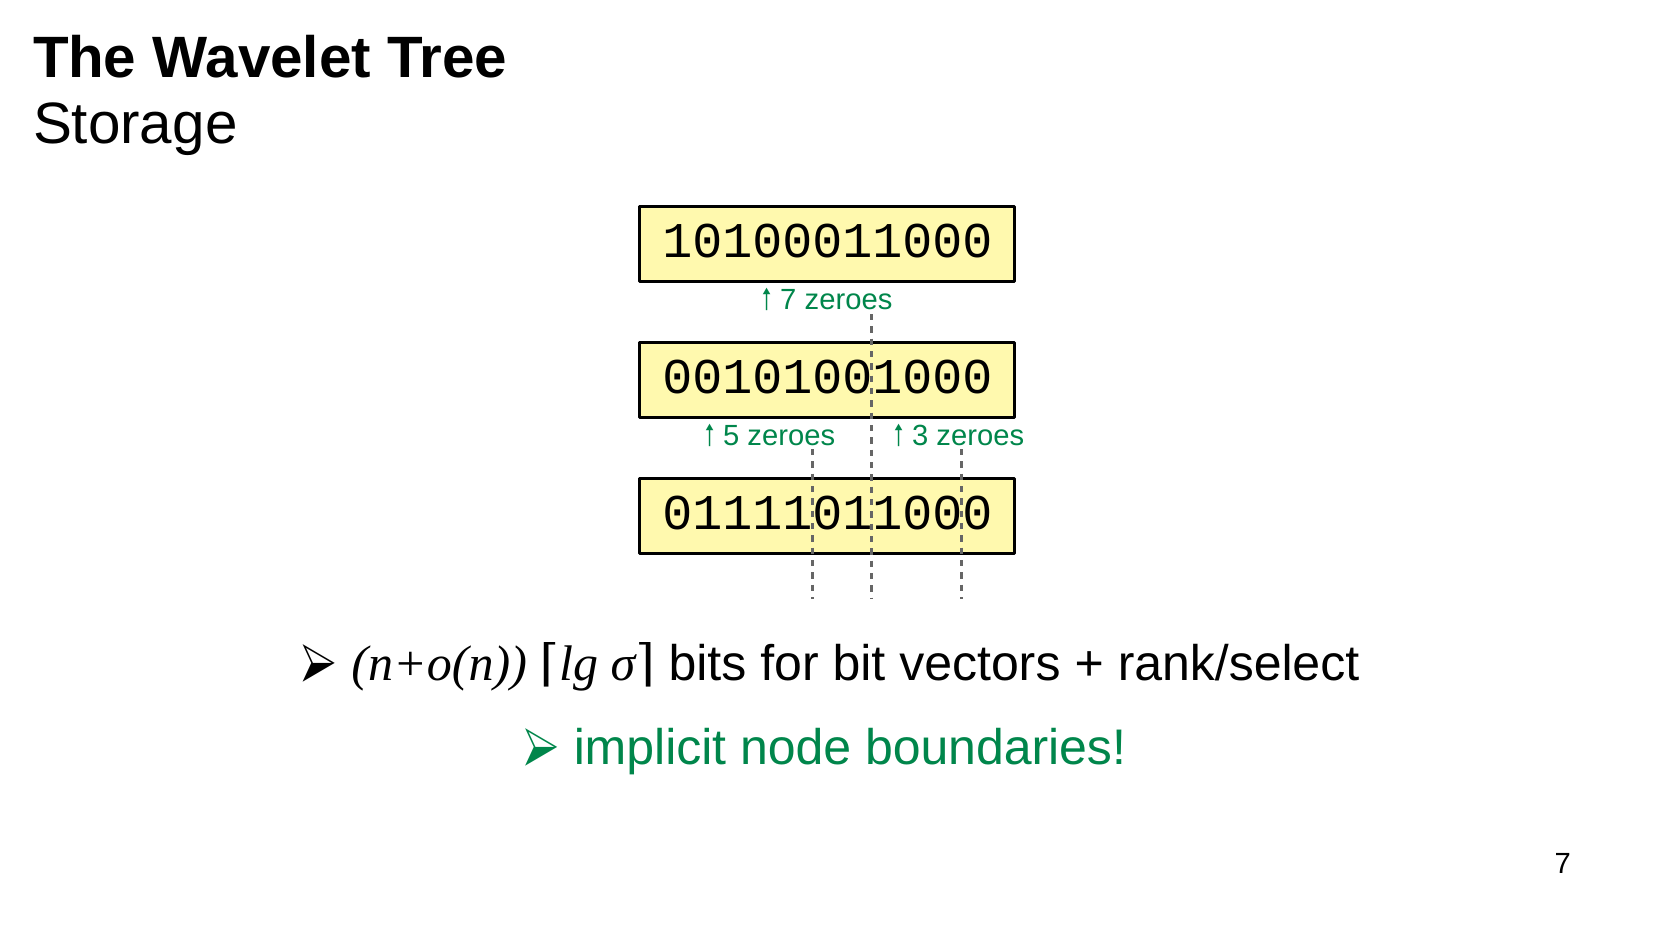

The Wavelet Tree
Storage
10100011000
🠑 7 zeroes
00101001000
🠑 5 zeroes
🠑 3 zeroes
01111011000
⮚ (n+o(n)) ⌈lg σ⌉ bits for bit vectors + rank/select
⮚ implicit node boundaries!
7